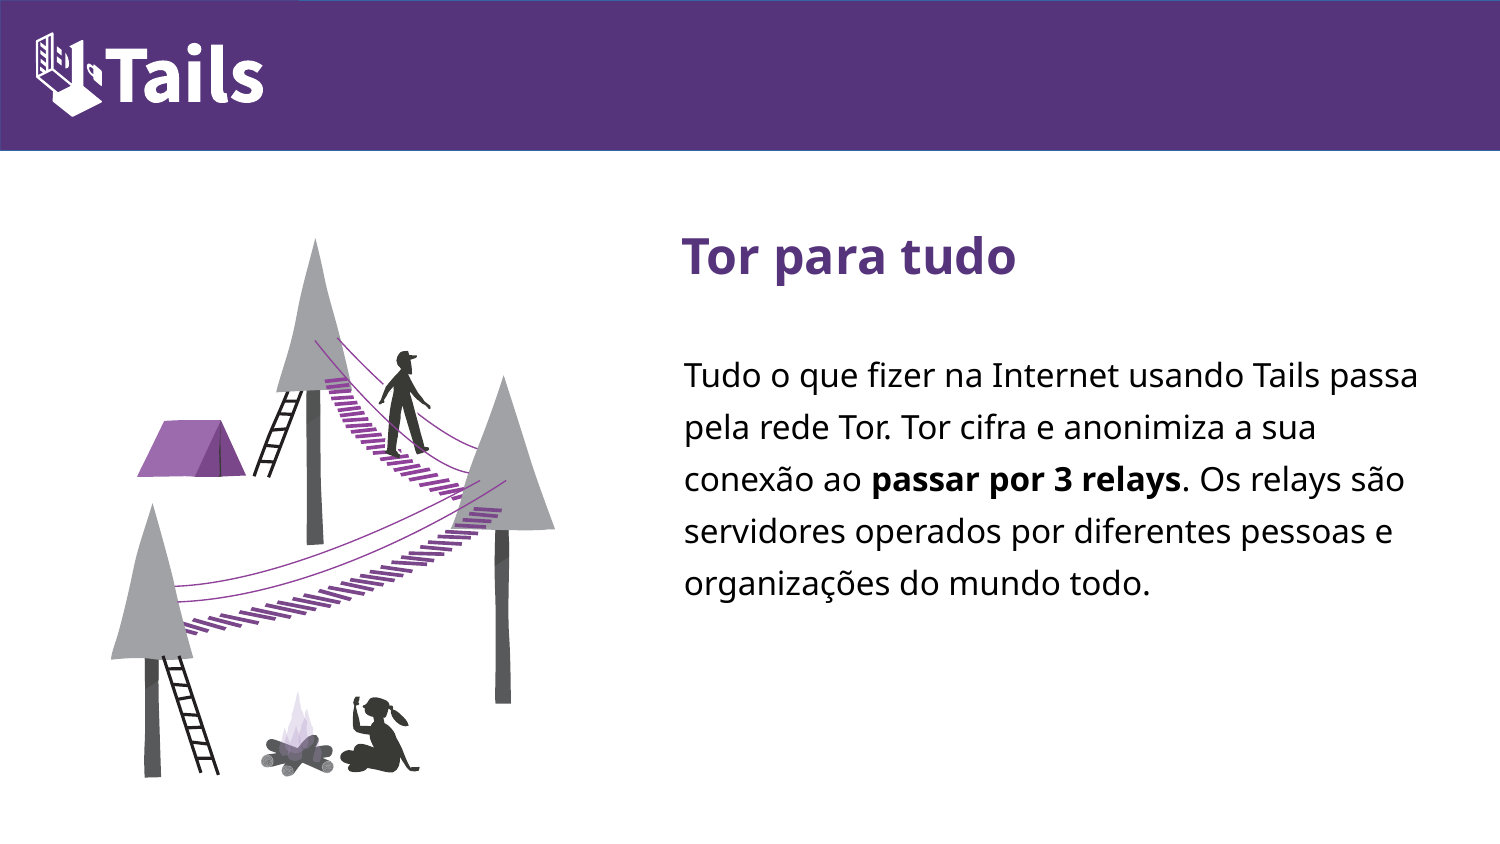

# Tor para tudo
Tudo o que fizer na Internet usando Tails passa pela rede Tor. Tor cifra e anonimiza a sua conexão ao passar por 3 relays. Os relays são servidores operados por diferentes pessoas e organizações do mundo todo.